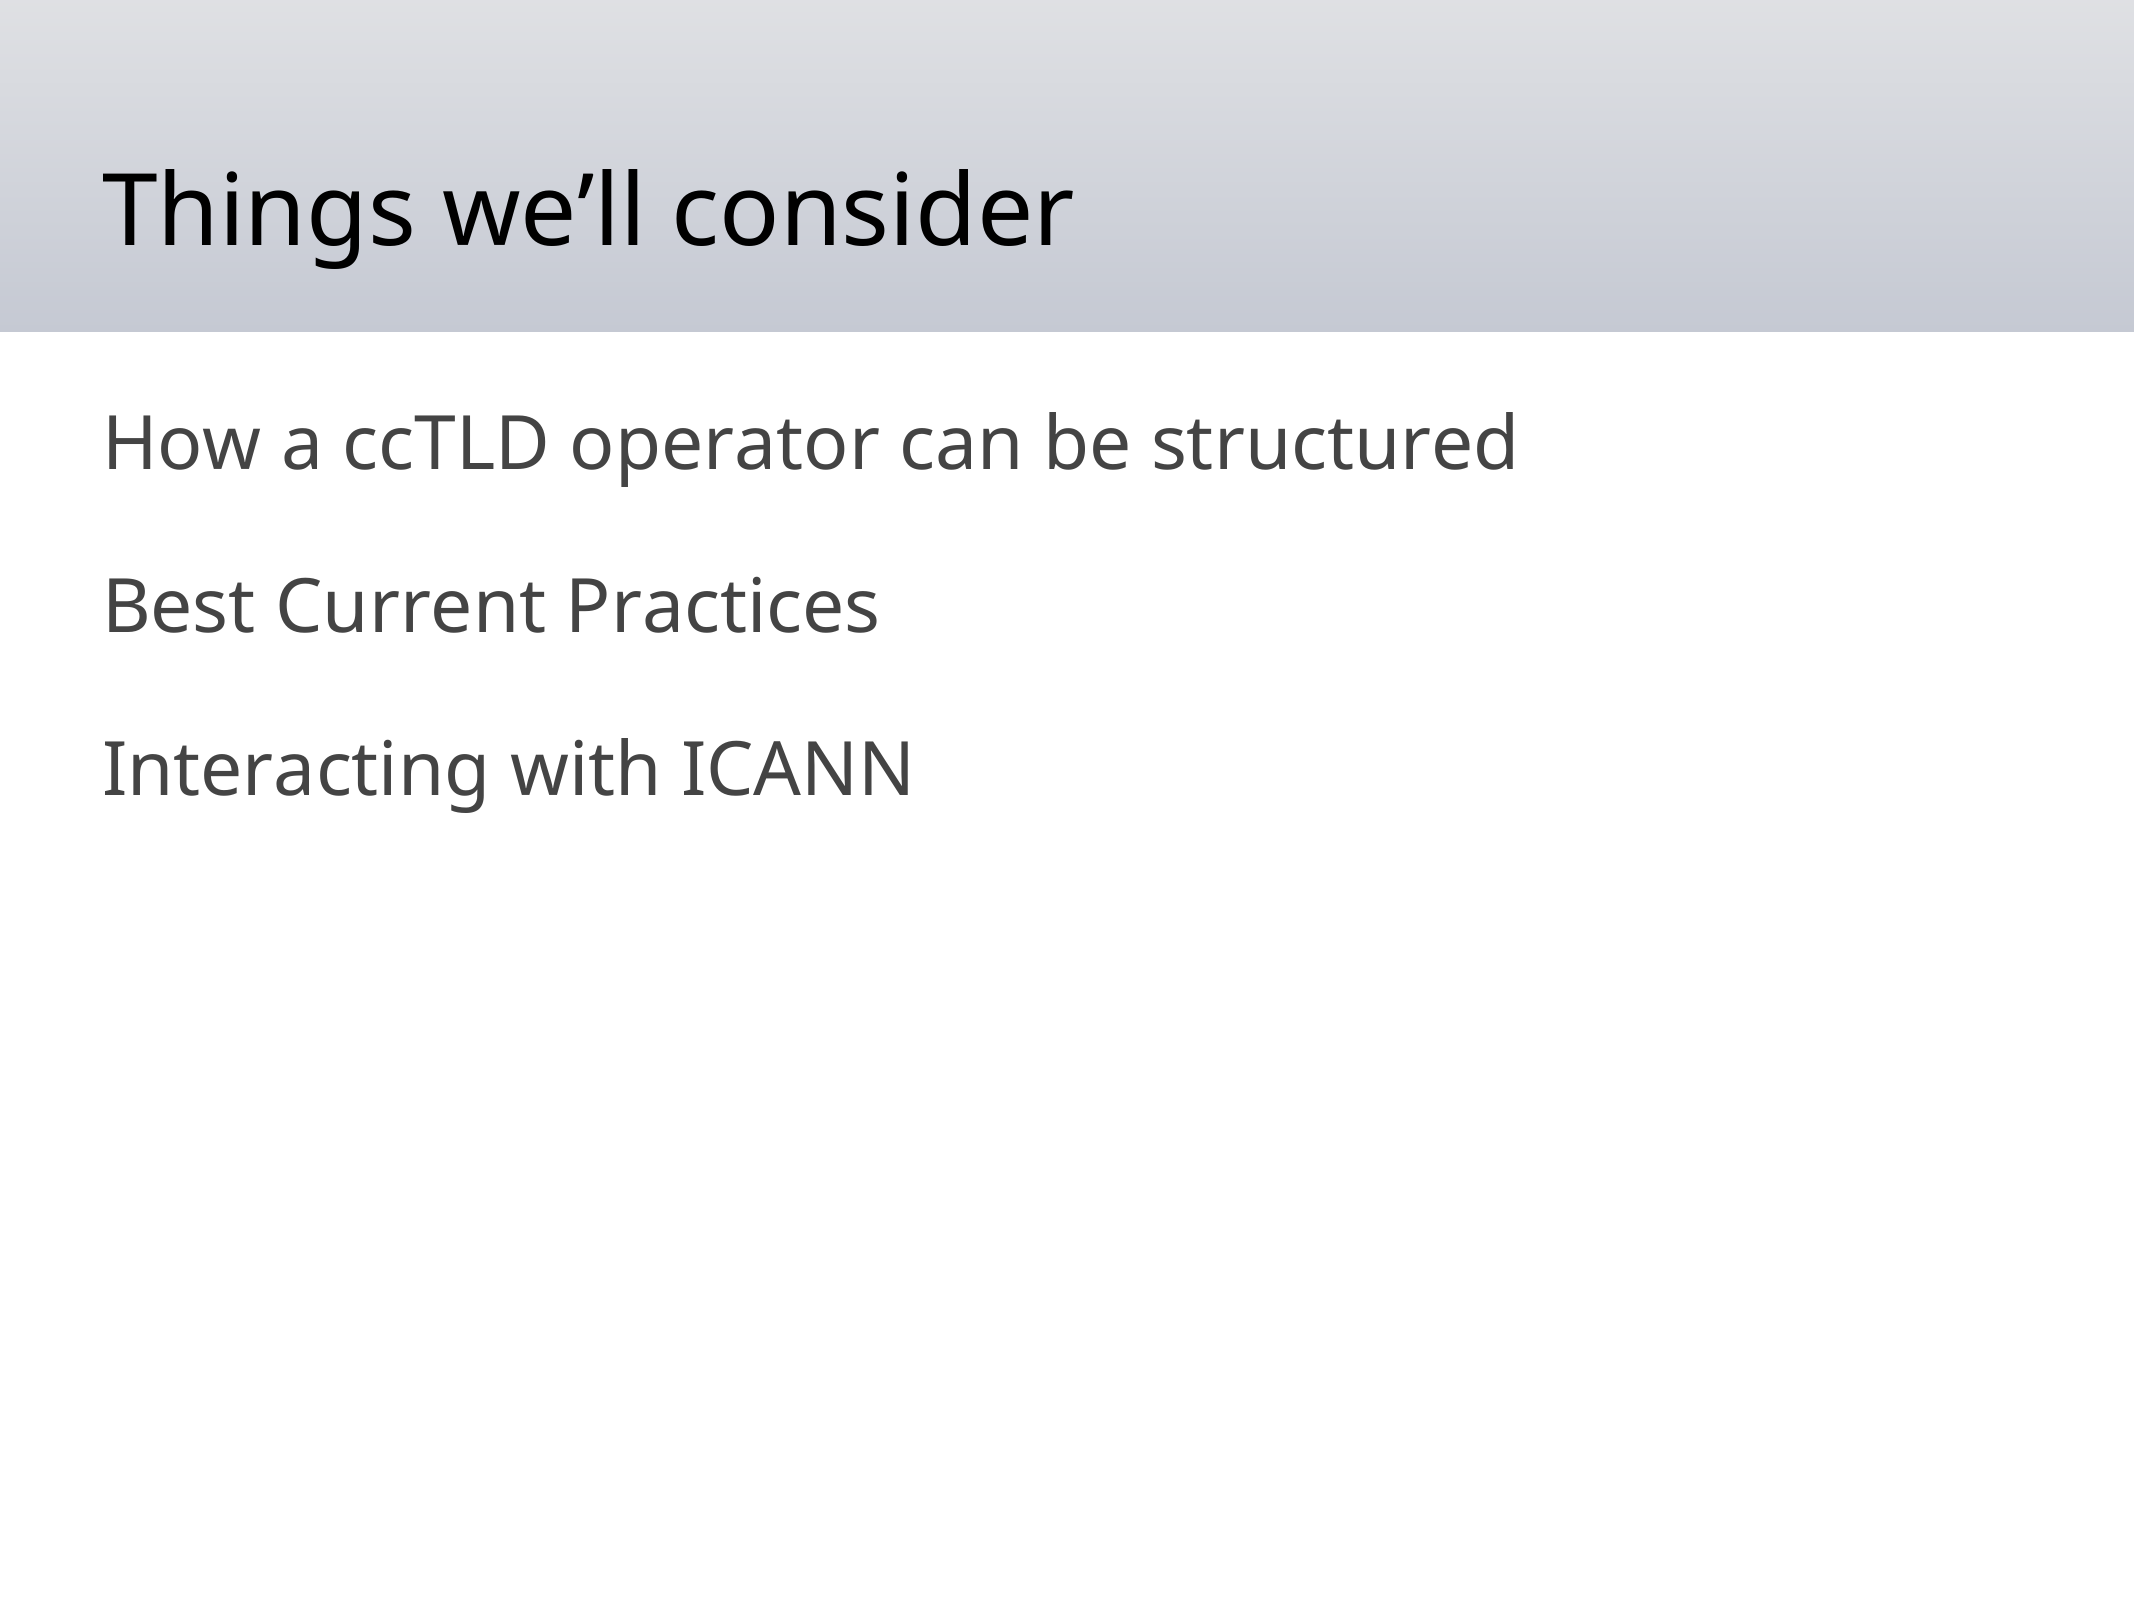

# Things we’ll consider
How a ccTLD operator can be structured
Best Current Practices
Interacting with ICANN